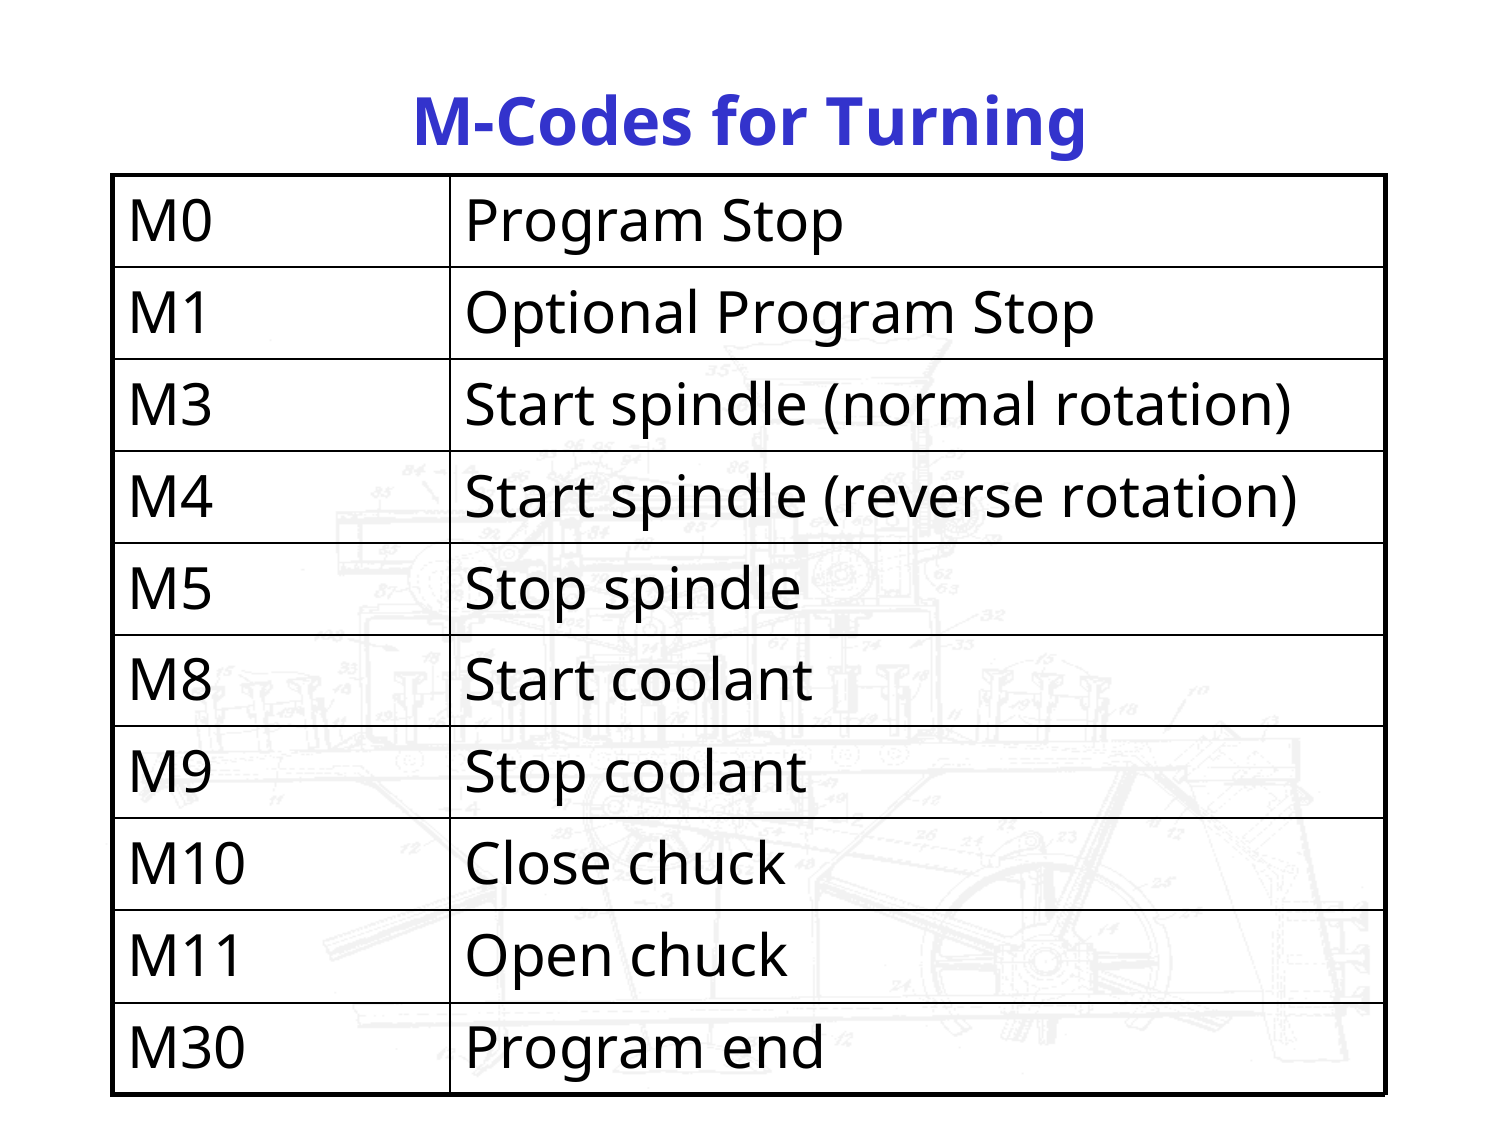

# M-Codes for Turning
M0
Program Stop
M1
Optional Program Stop
M3
Start spindle (normal rotation)‏
M4
Start spindle (reverse rotation)‏
M5
Stop spindle
M8
Start coolant
M9
Stop coolant
M10
Close chuck
M11
Open chuck
M30
Program end